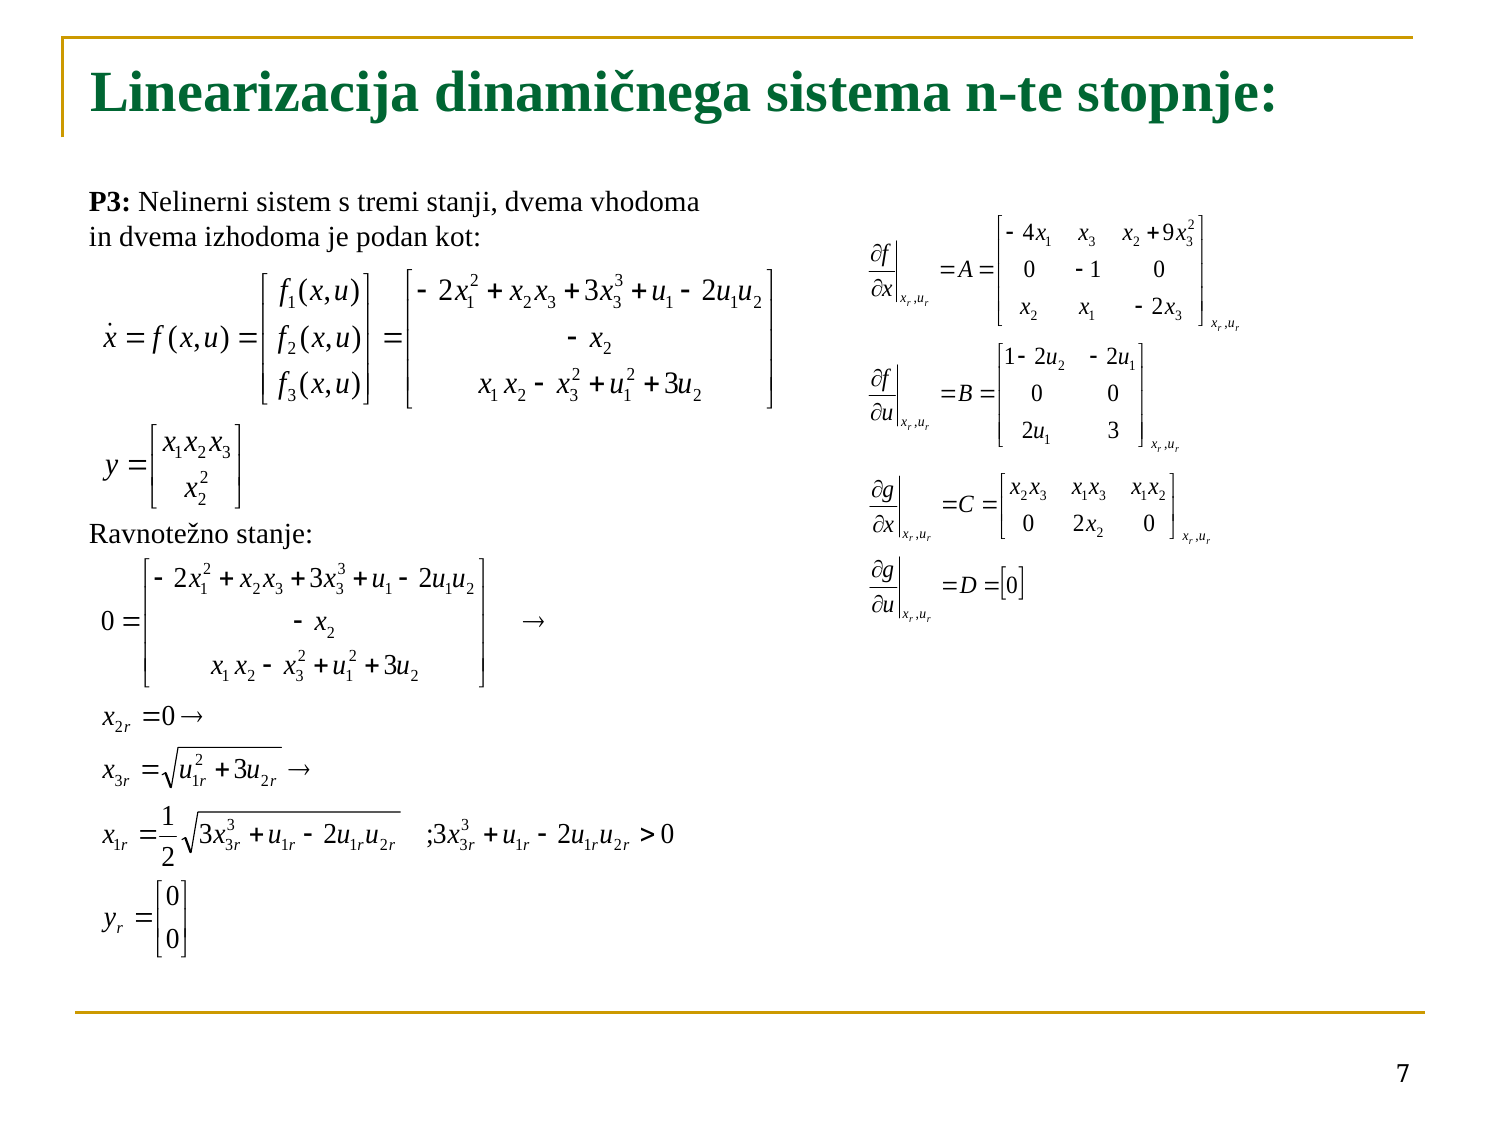

Linearizacija dinamičnega sistema n-te stopnje:
# P3: Nelinerni sistem s tremi stanji, dvema vhodoma in dvema izhodoma je podan kot:
Ravnotežno stanje: